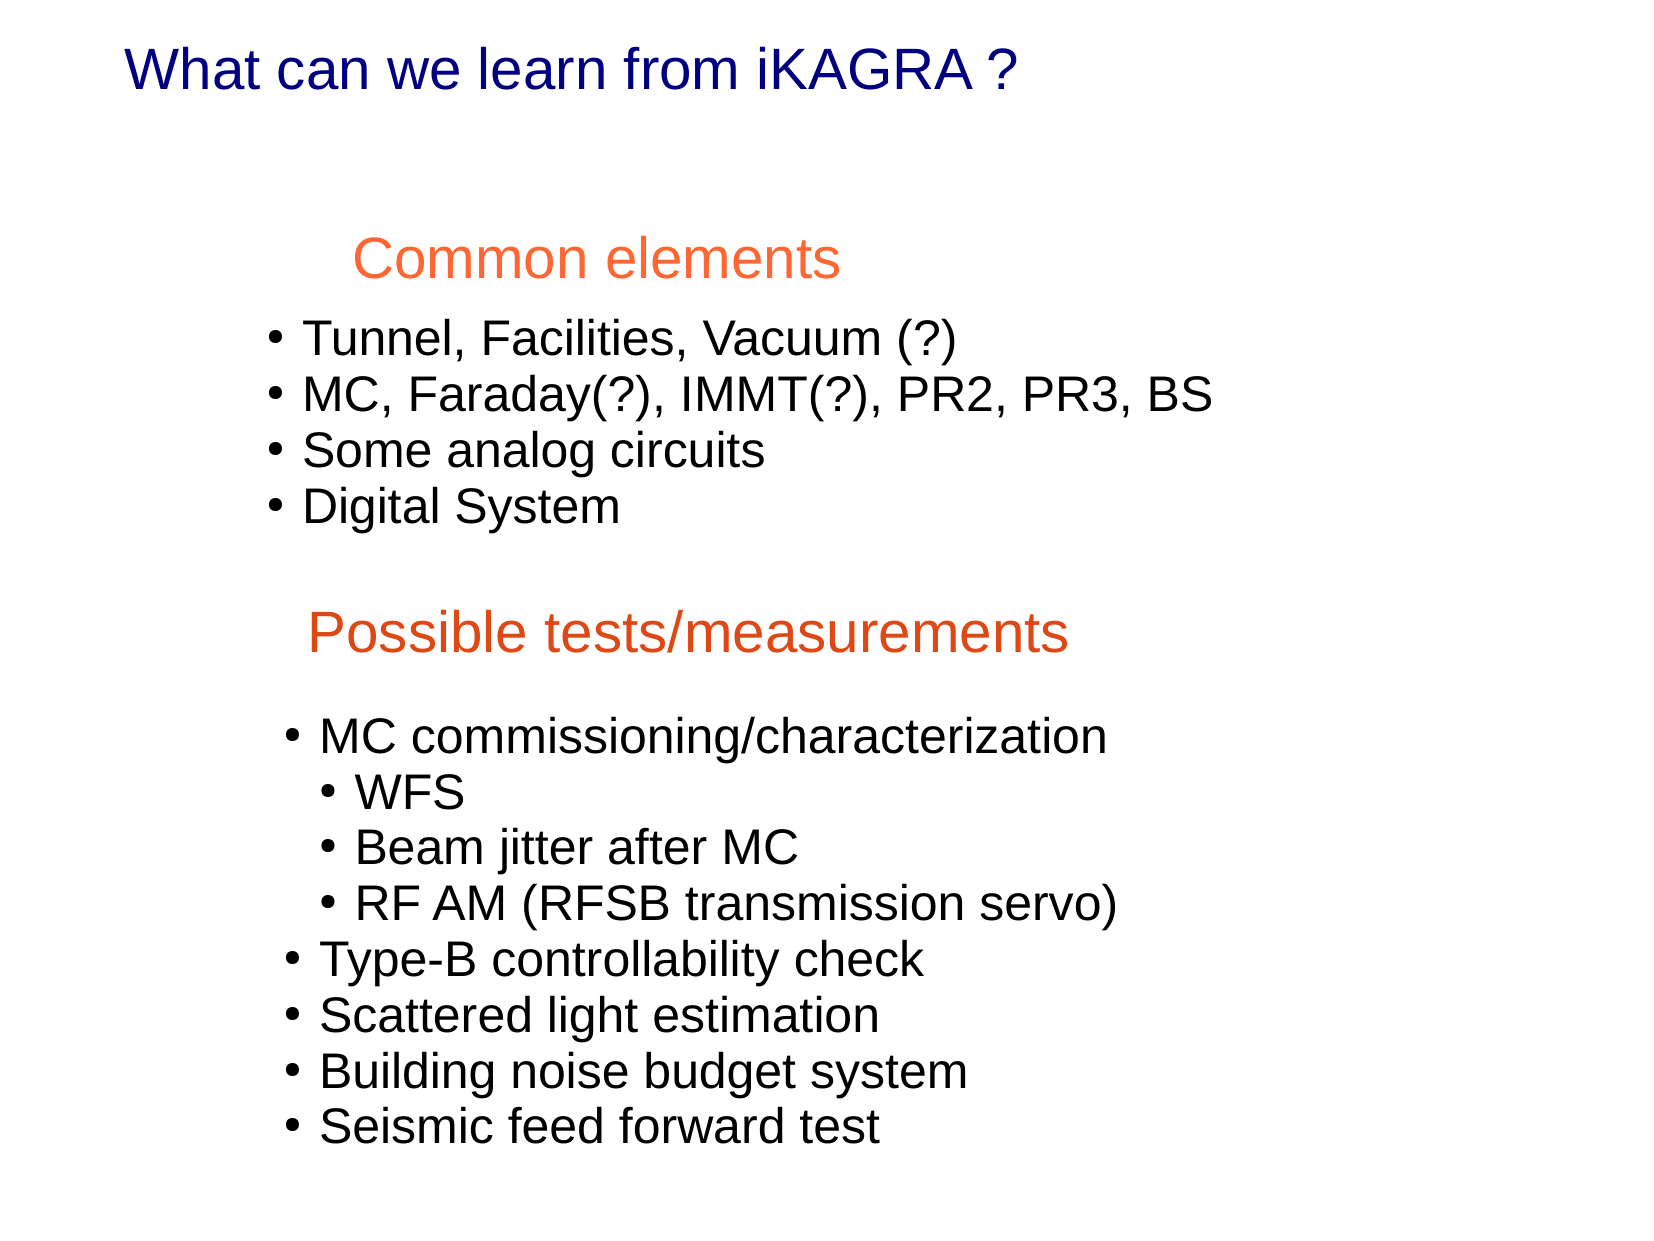

What can we learn from iKAGRA ?
Common elements
Tunnel, Facilities, Vacuum (?)
MC, Faraday(?), IMMT(?), PR2, PR3, BS
Some analog circuits
Digital System
Possible tests/measurements
MC commissioning/characterization
WFS
Beam jitter after MC
RF AM (RFSB transmission servo)
Type-B controllability check
Scattered light estimation
Building noise budget system
Seismic feed forward test